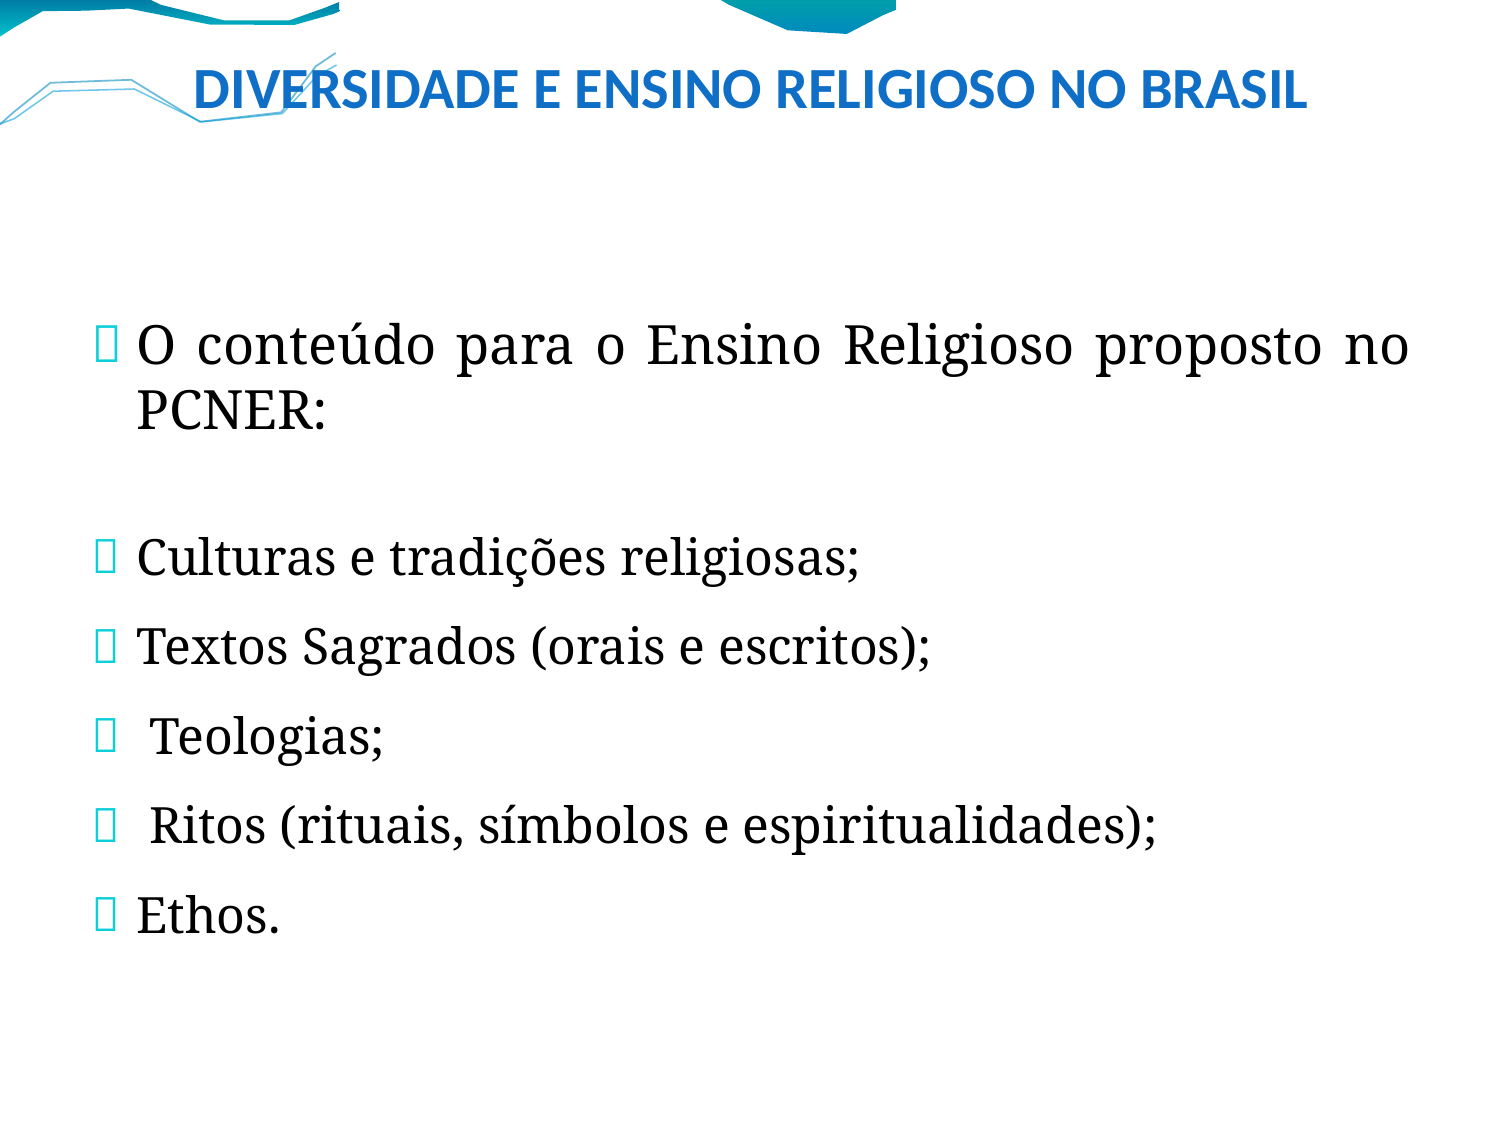

# DIVERSIDADE E ENSINO RELIGIOSO NO BRASIL
O conteúdo para o Ensino Religioso proposto no PCNER:
Culturas e tradições religiosas;
Textos Sagrados (orais e escritos);
 Teologias;
 Ritos (rituais, símbolos e espiritualidades);
Ethos.